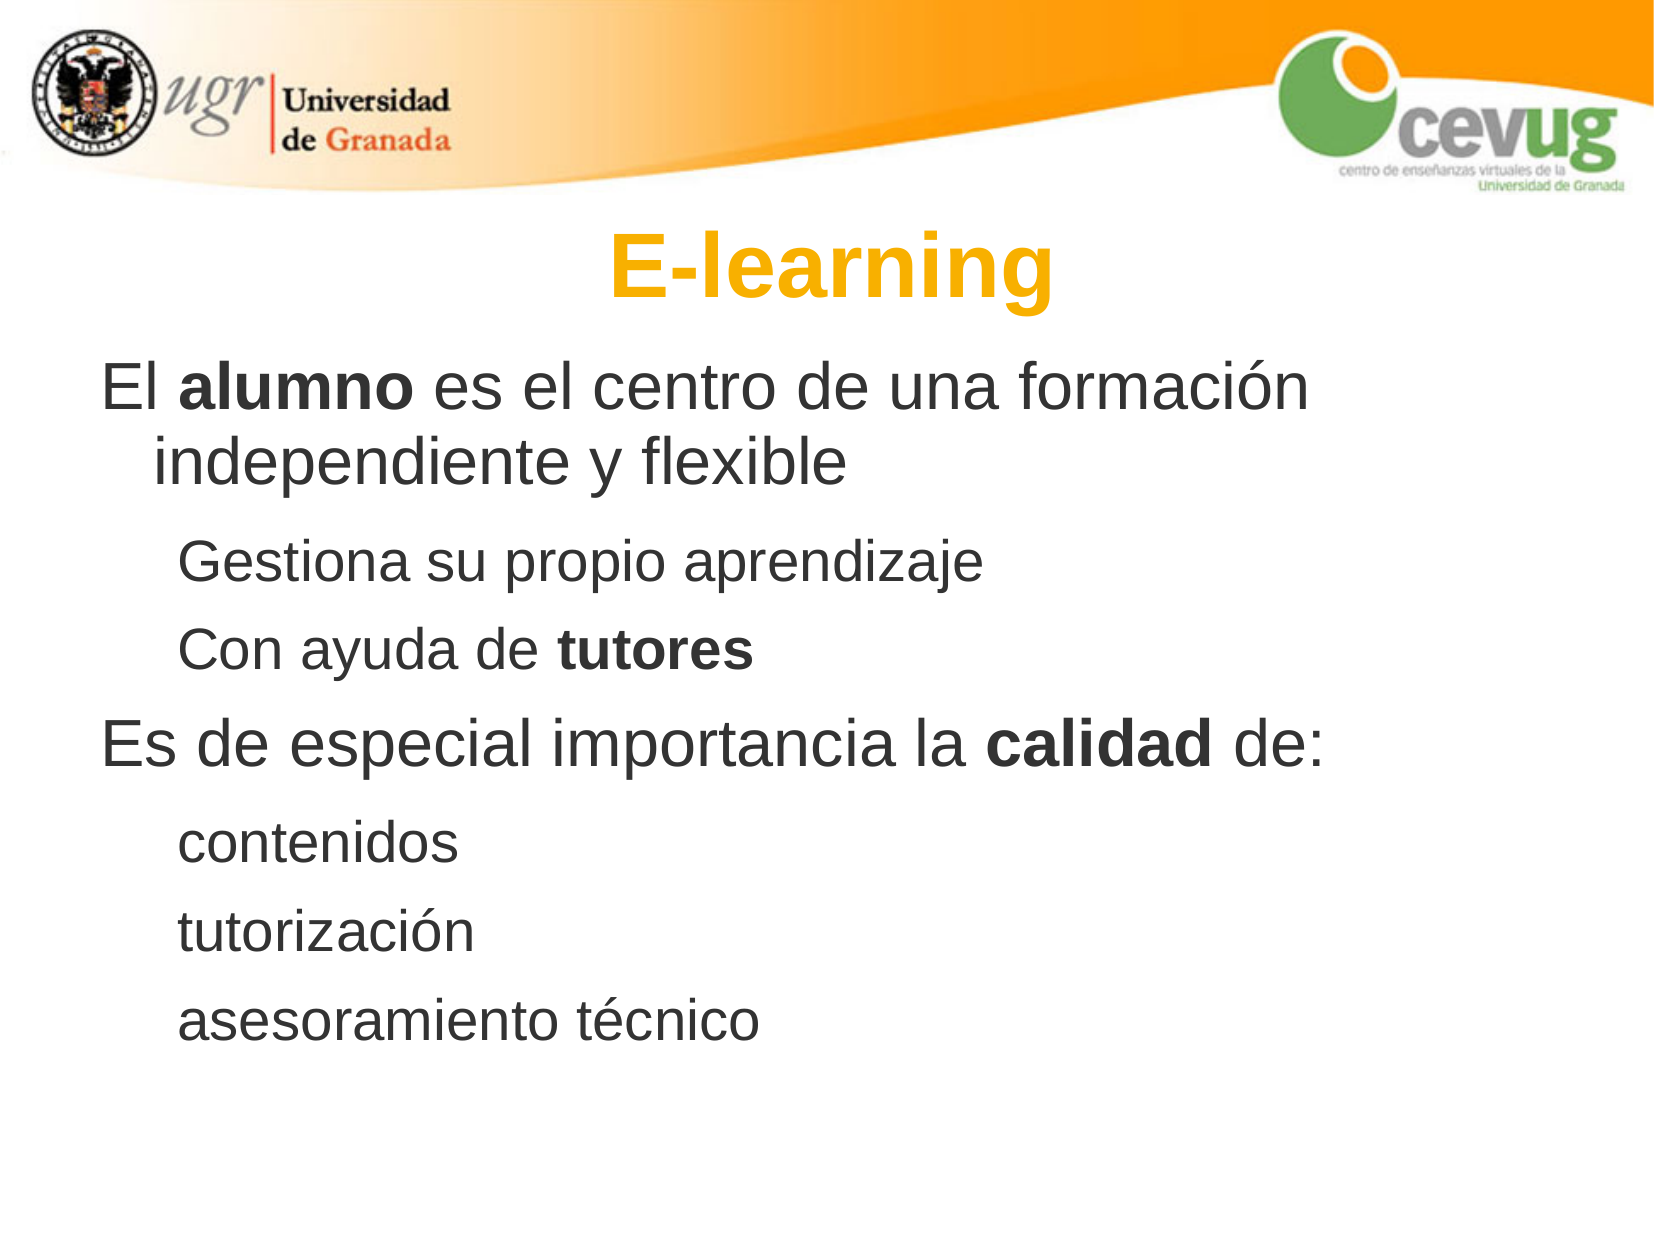

# E-learning
El alumno es el centro de una formación independiente y flexible
Gestiona su propio aprendizaje
Con ayuda de tutores
Es de especial importancia la calidad de:
contenidos
tutorización
asesoramiento técnico